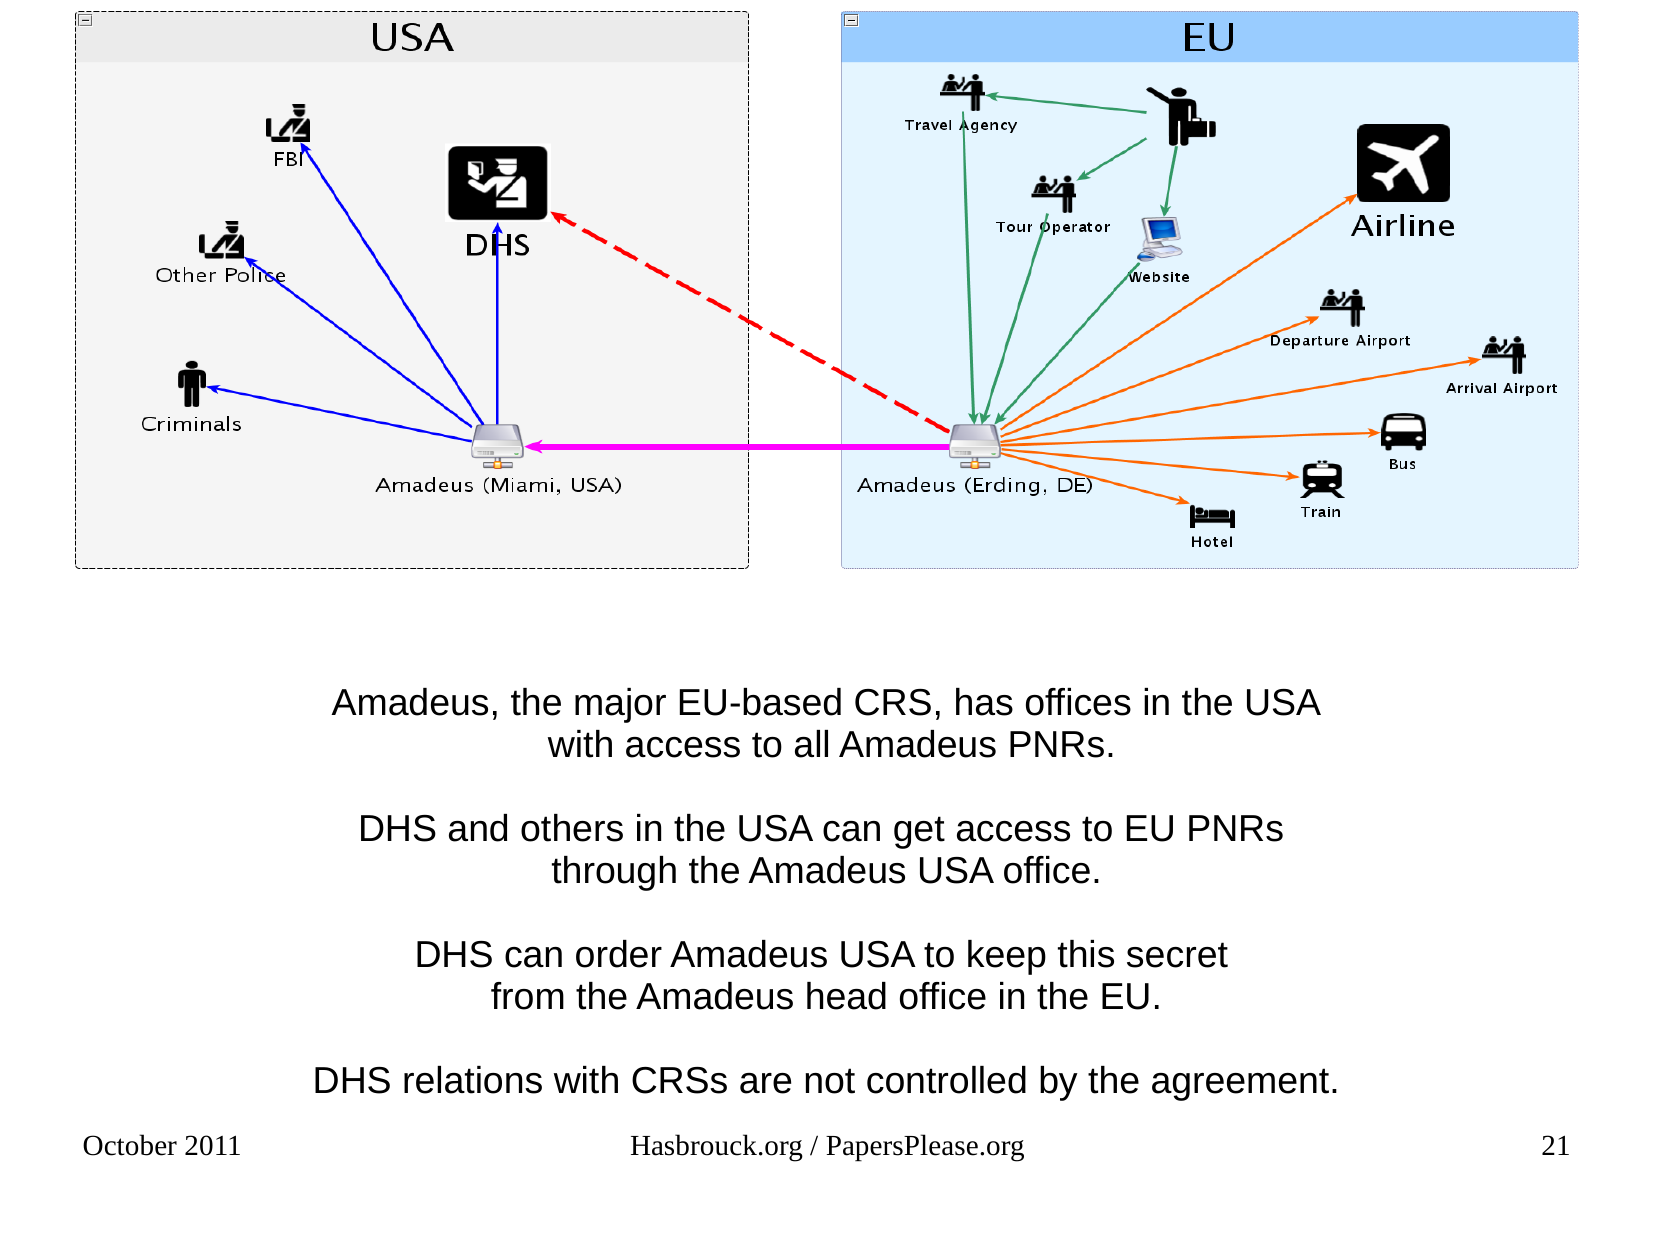

# Amadeus, the major EU-based CRS, has offices in the USA
 with access to all Amadeus PNRs.
DHS and others in the USA can get access to EU PNRs
through the Amadeus USA office.
DHS can order Amadeus USA to keep this secret
from the Amadeus head office in the EU.
DHS relations with CRSs are not controlled by the agreement.
October 2011
Hasbrouck.org / PapersPlease.org
21